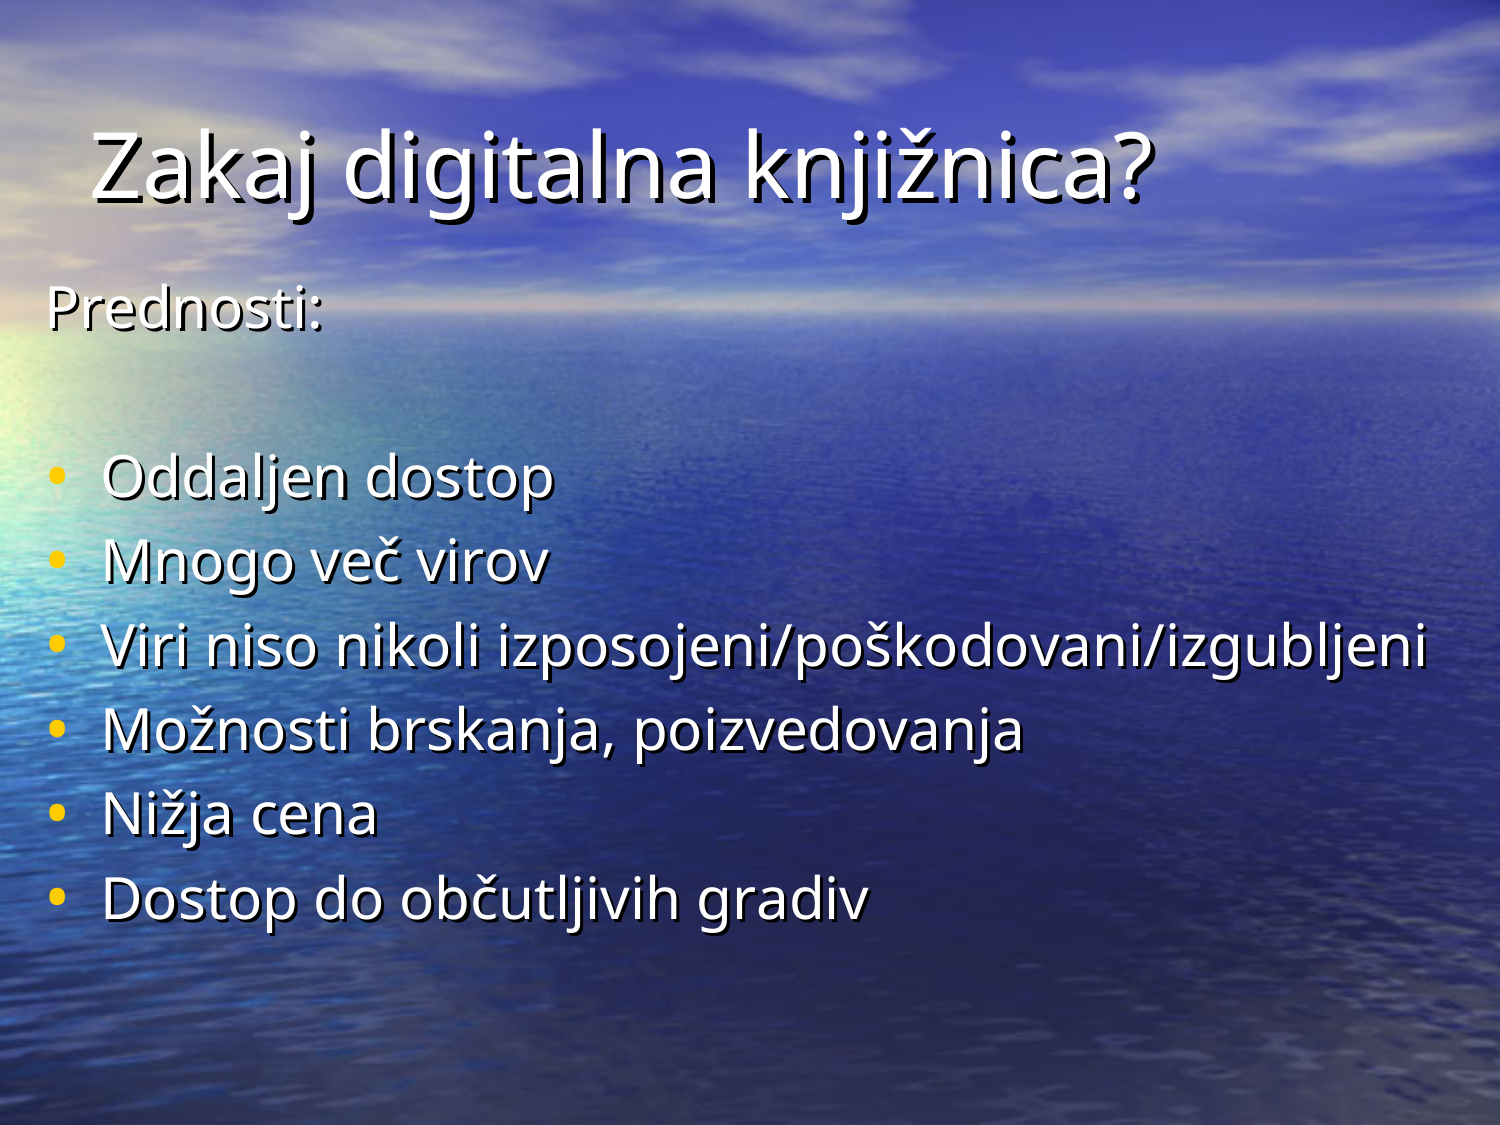

# Zakaj digitalna knjižnica?
Prednosti:
Oddaljen dostop
Mnogo več virov
Viri niso nikoli izposojeni/poškodovani/izgubljeni
Možnosti brskanja, poizvedovanja
Nižja cena
Dostop do občutljivih gradiv